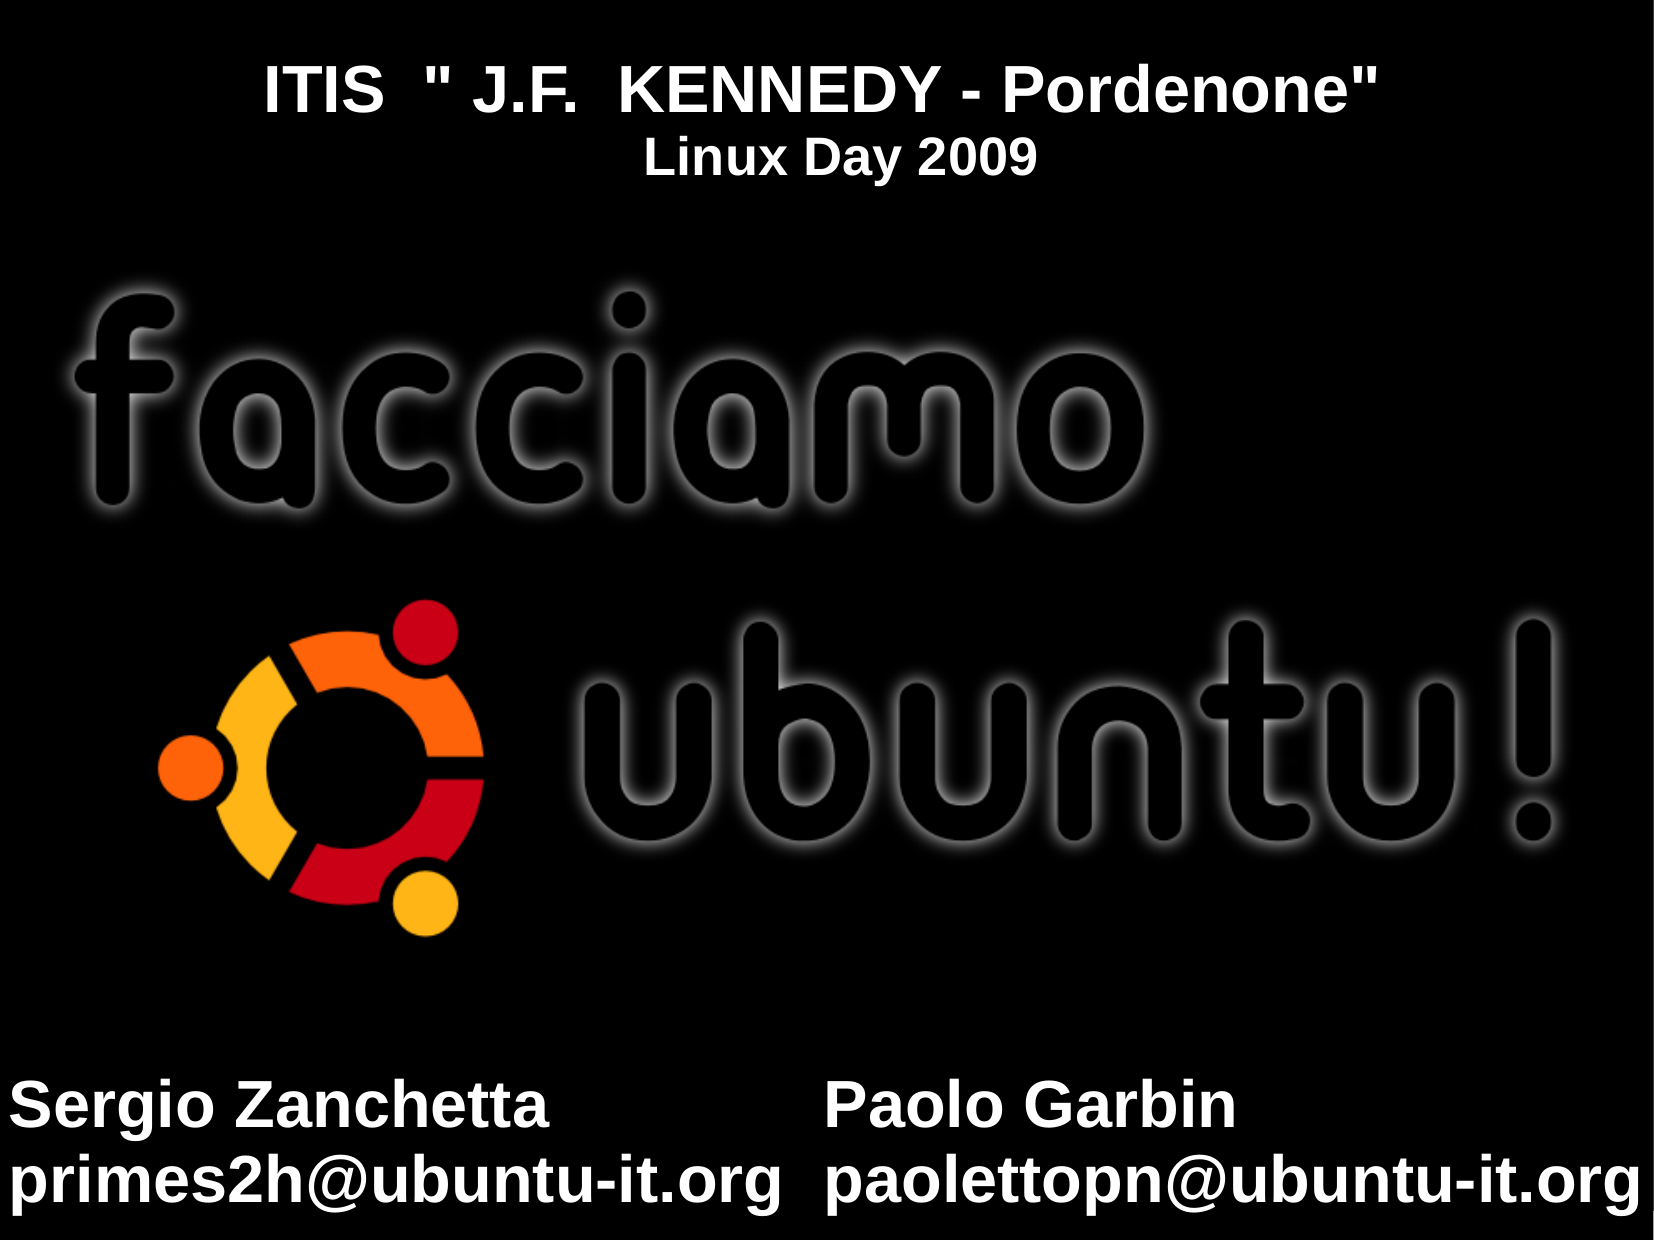

ITIS " J.F. KENNEDY - Pordenone"
Linux Day 2009
Paolo Garbin
paolettopn@ubuntu-it.org
Sergio Zanchetta
primes2h@ubuntu-it.org